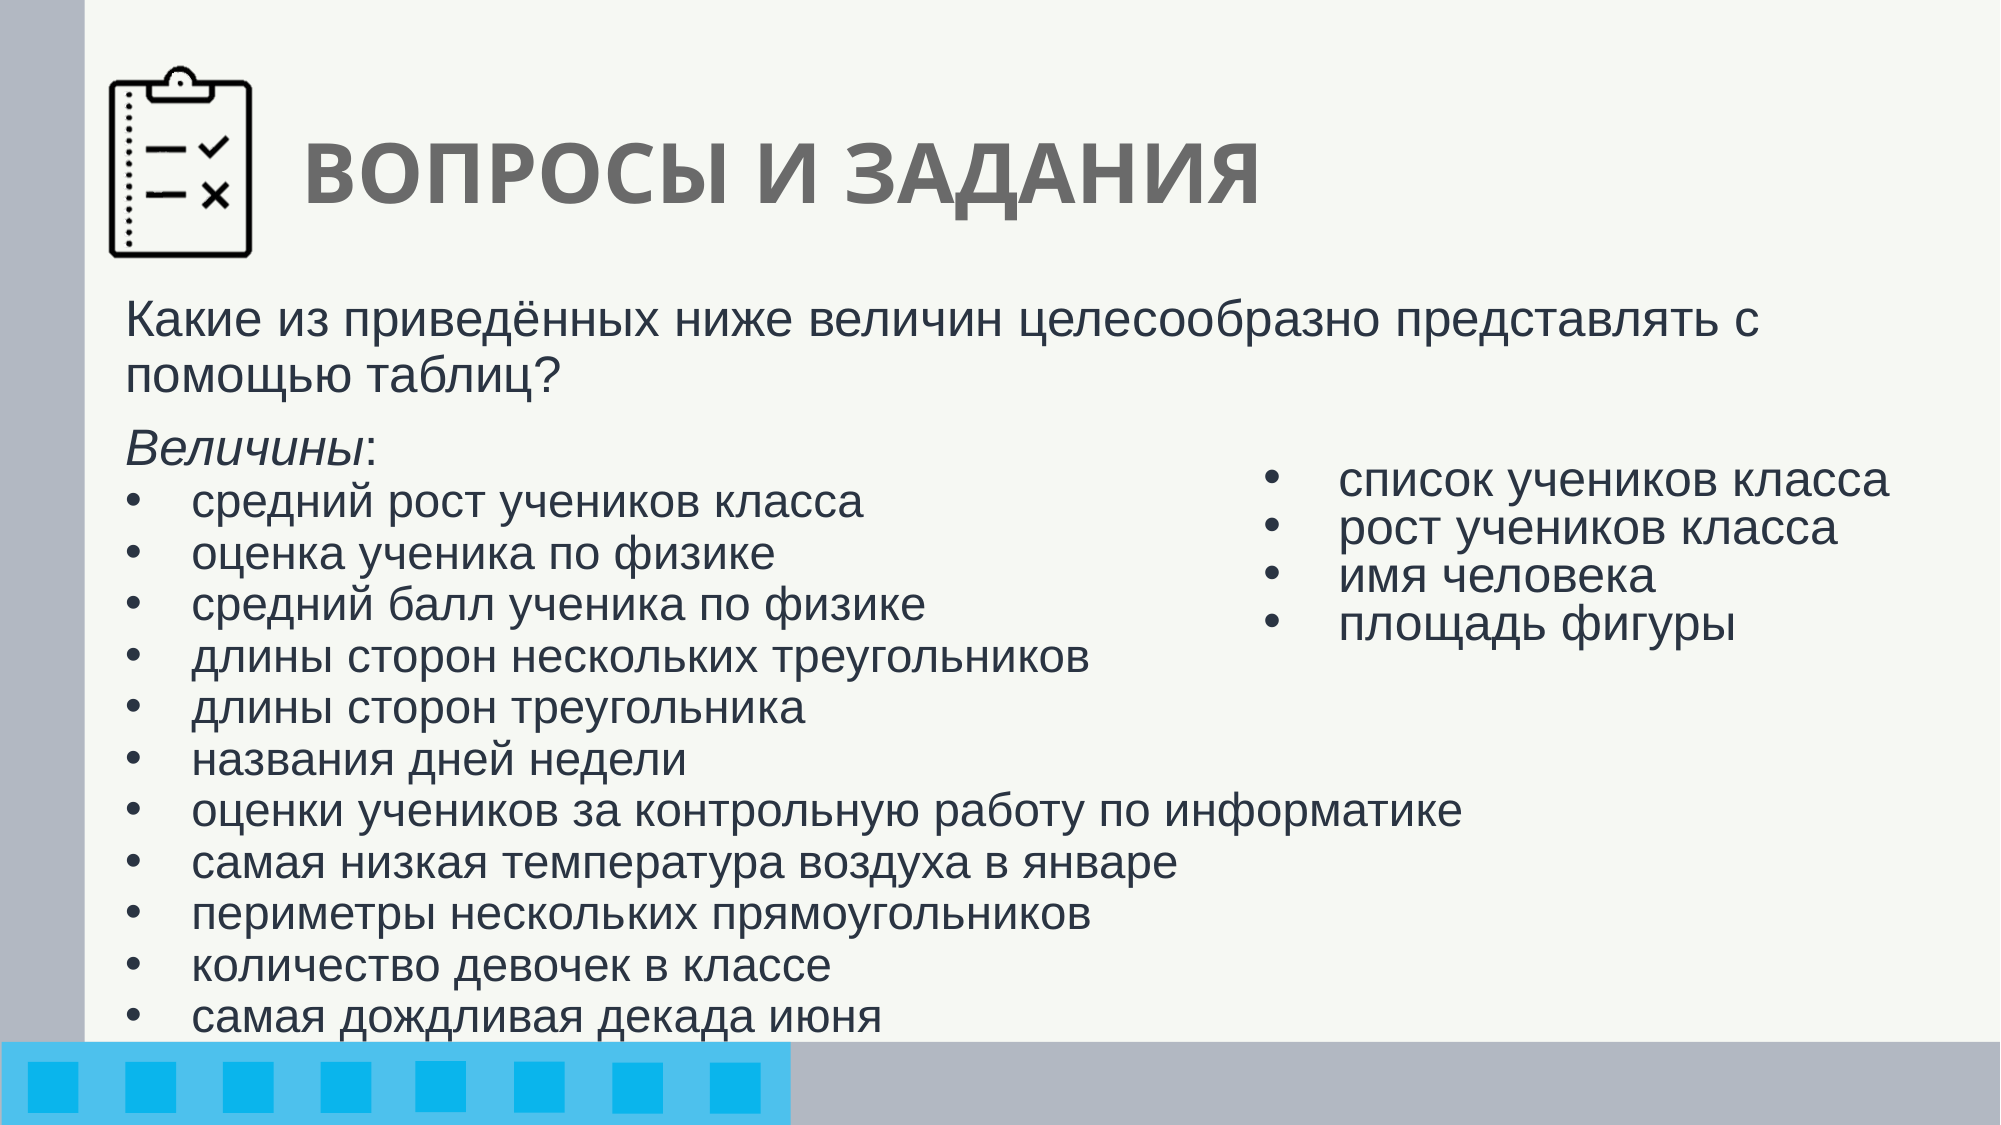

# ВОПРОСЫ И ЗАДАНИЯ
Какие из приведённых ниже величин целесообразно представлять с помощью таблиц?
Величины:
средний рост учеников класса
оценка ученика по физике
средний балл ученика по физике
длины сторон нескольких треугольников
длины сторон треугольни­ка
названия дней недели
оценки учеников за контрольную работу по информатике
самая низкая температура воздуха в январе
периметры несколь­ких прямоугольников
количество девочек в классе
самая дождливая дека­да июня
список учеников класса
рост учеников класса
имя человека
площадь фигуры